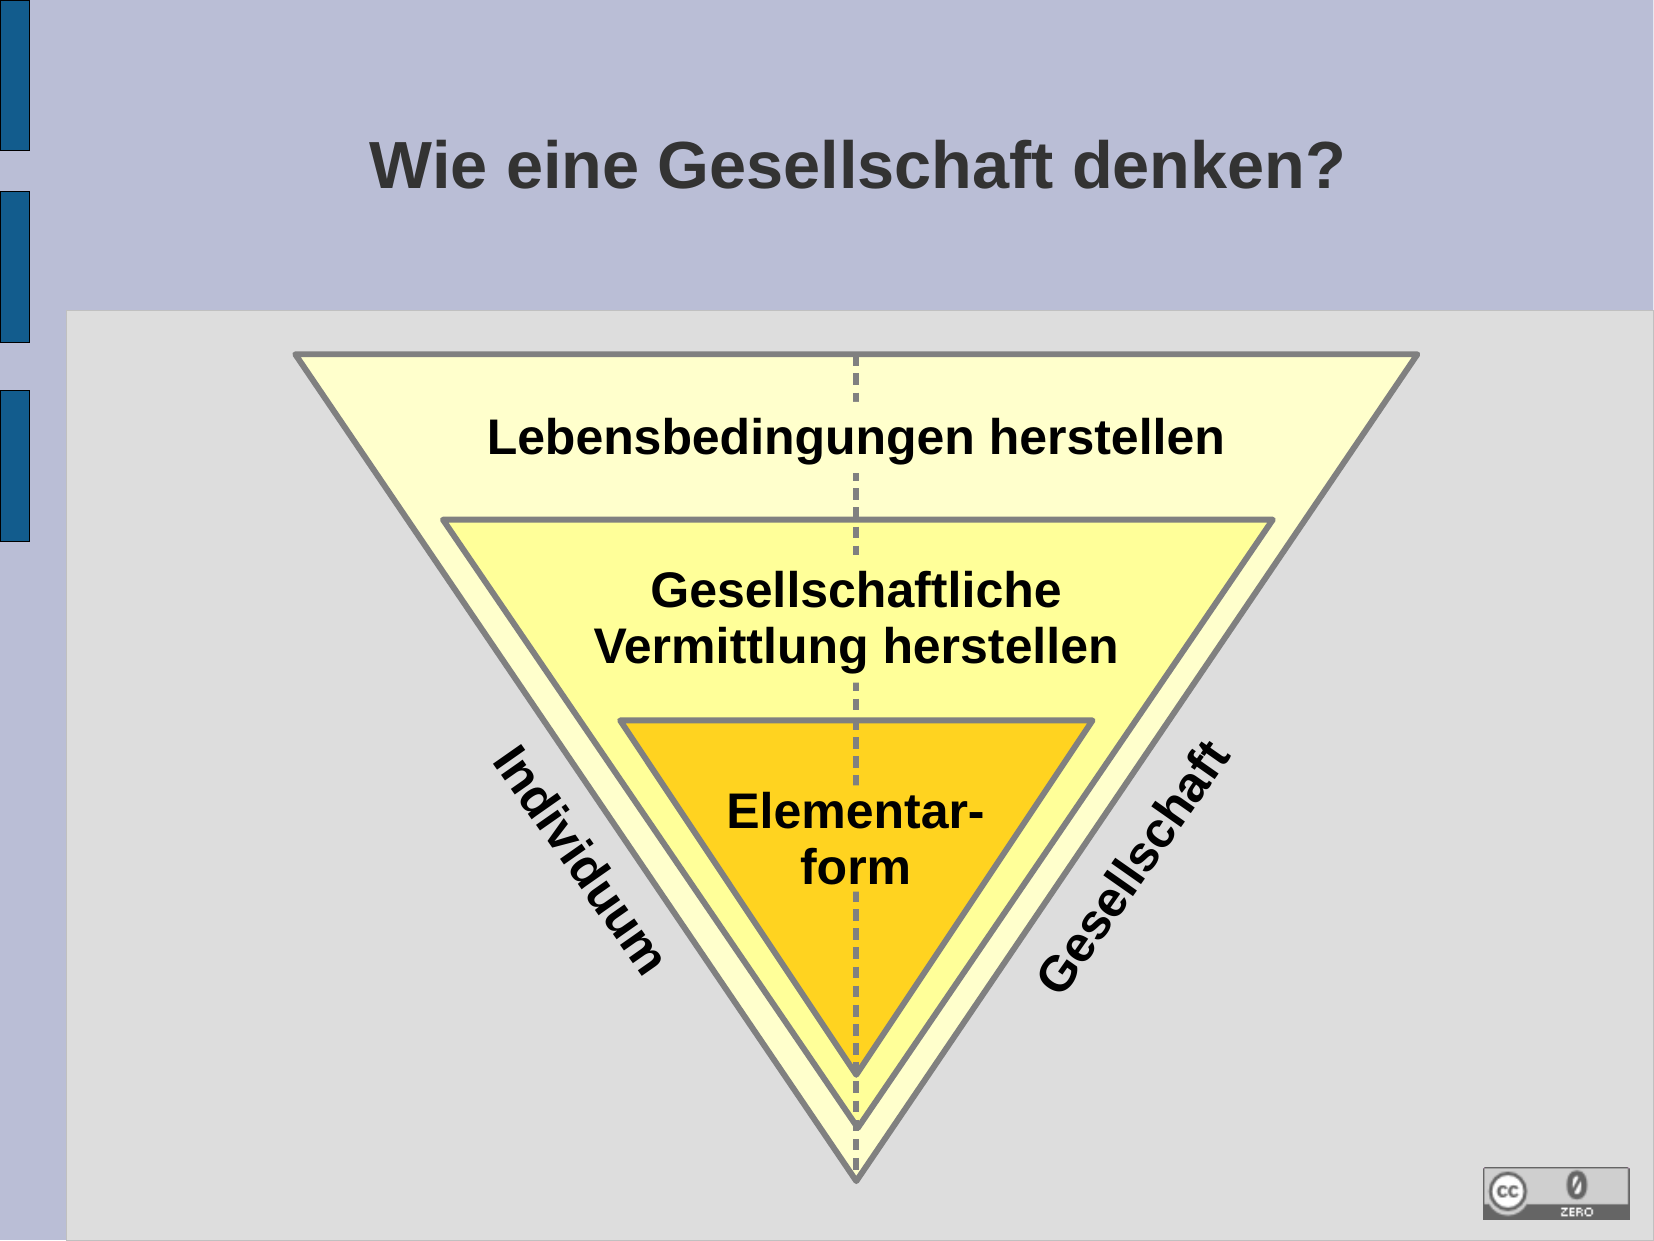

# Wie eine Gesellschaft denken?
Lebensbedingungen herstellen
Gesellschaftliche
Vermittlung herstellen
Elementar-
form
Individuum
Gesellschaft